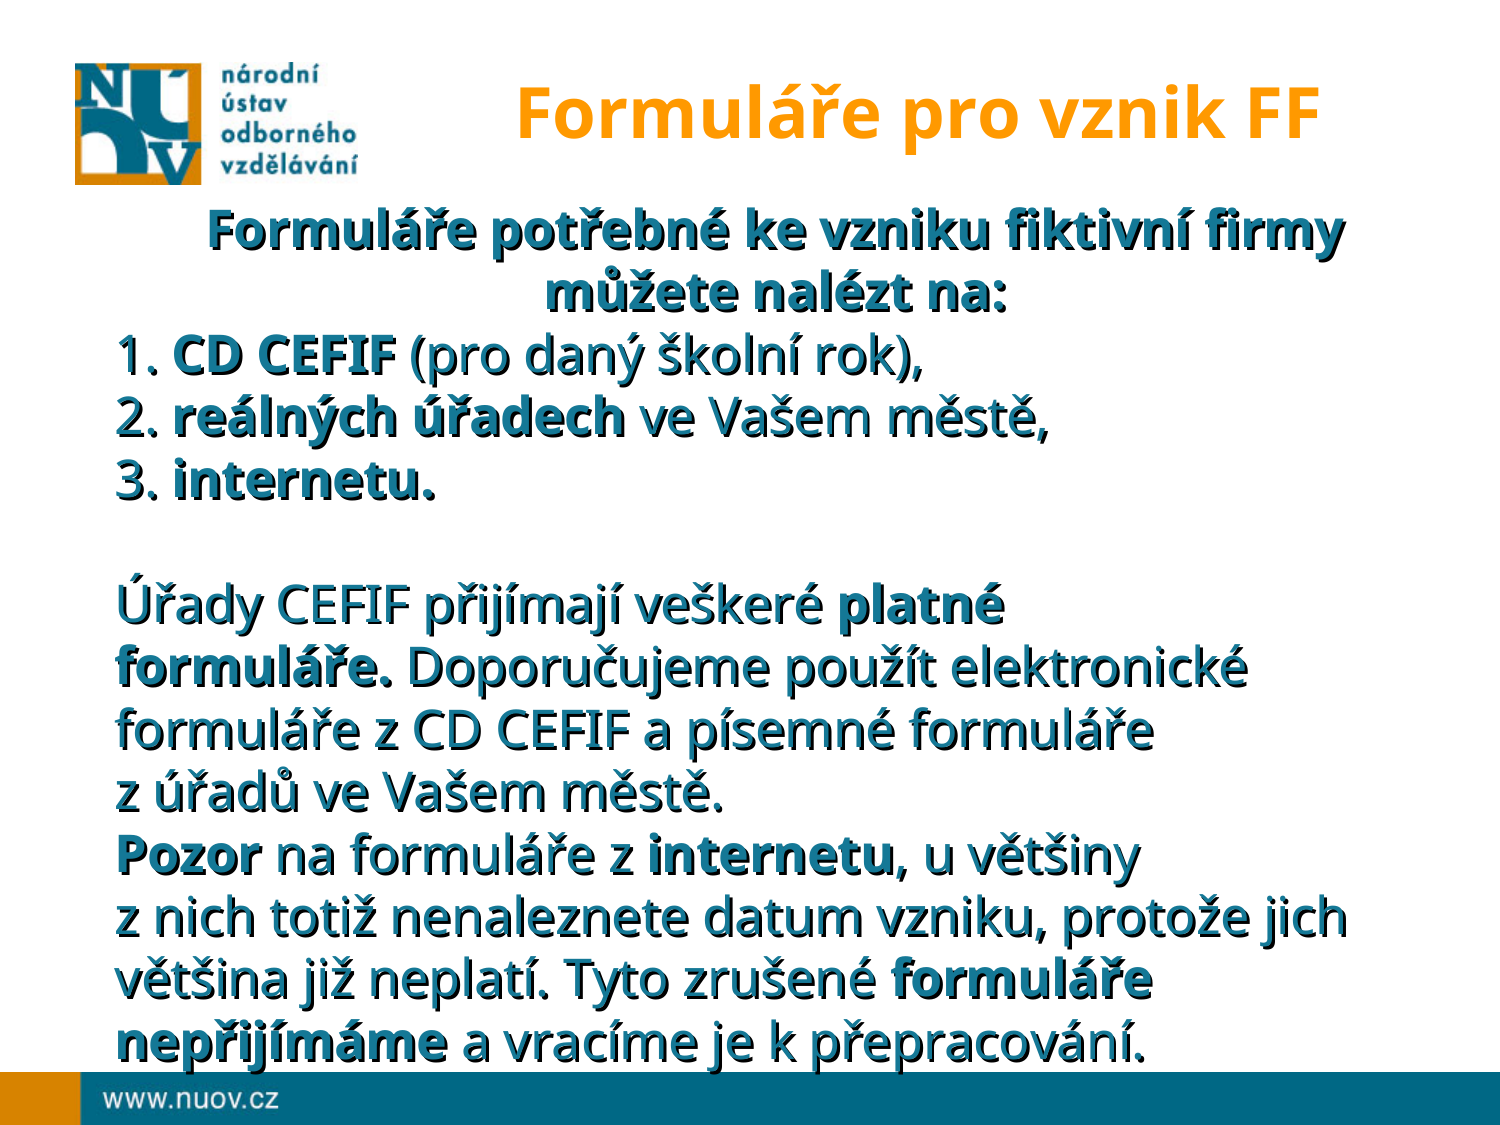

# Formuláře pro vznik FF
Formuláře potřebné ke vzniku fiktivní firmy můžete nalézt na:
 CD CEFIF (pro daný školní rok),
 reálných úřadech ve Vašem městě,
 internetu.
Úřady CEFIF přijímají veškeré platné
formuláře. Doporučujeme použít elektronické formuláře z CD CEFIF a písemné formuláře
z úřadů ve Vašem městě.
Pozor na formuláře z internetu, u většiny
z nich totiž nenaleznete datum vzniku, protože jich většina již neplatí. Tyto zrušené formuláře nepřijímáme a vracíme je k přepracování.